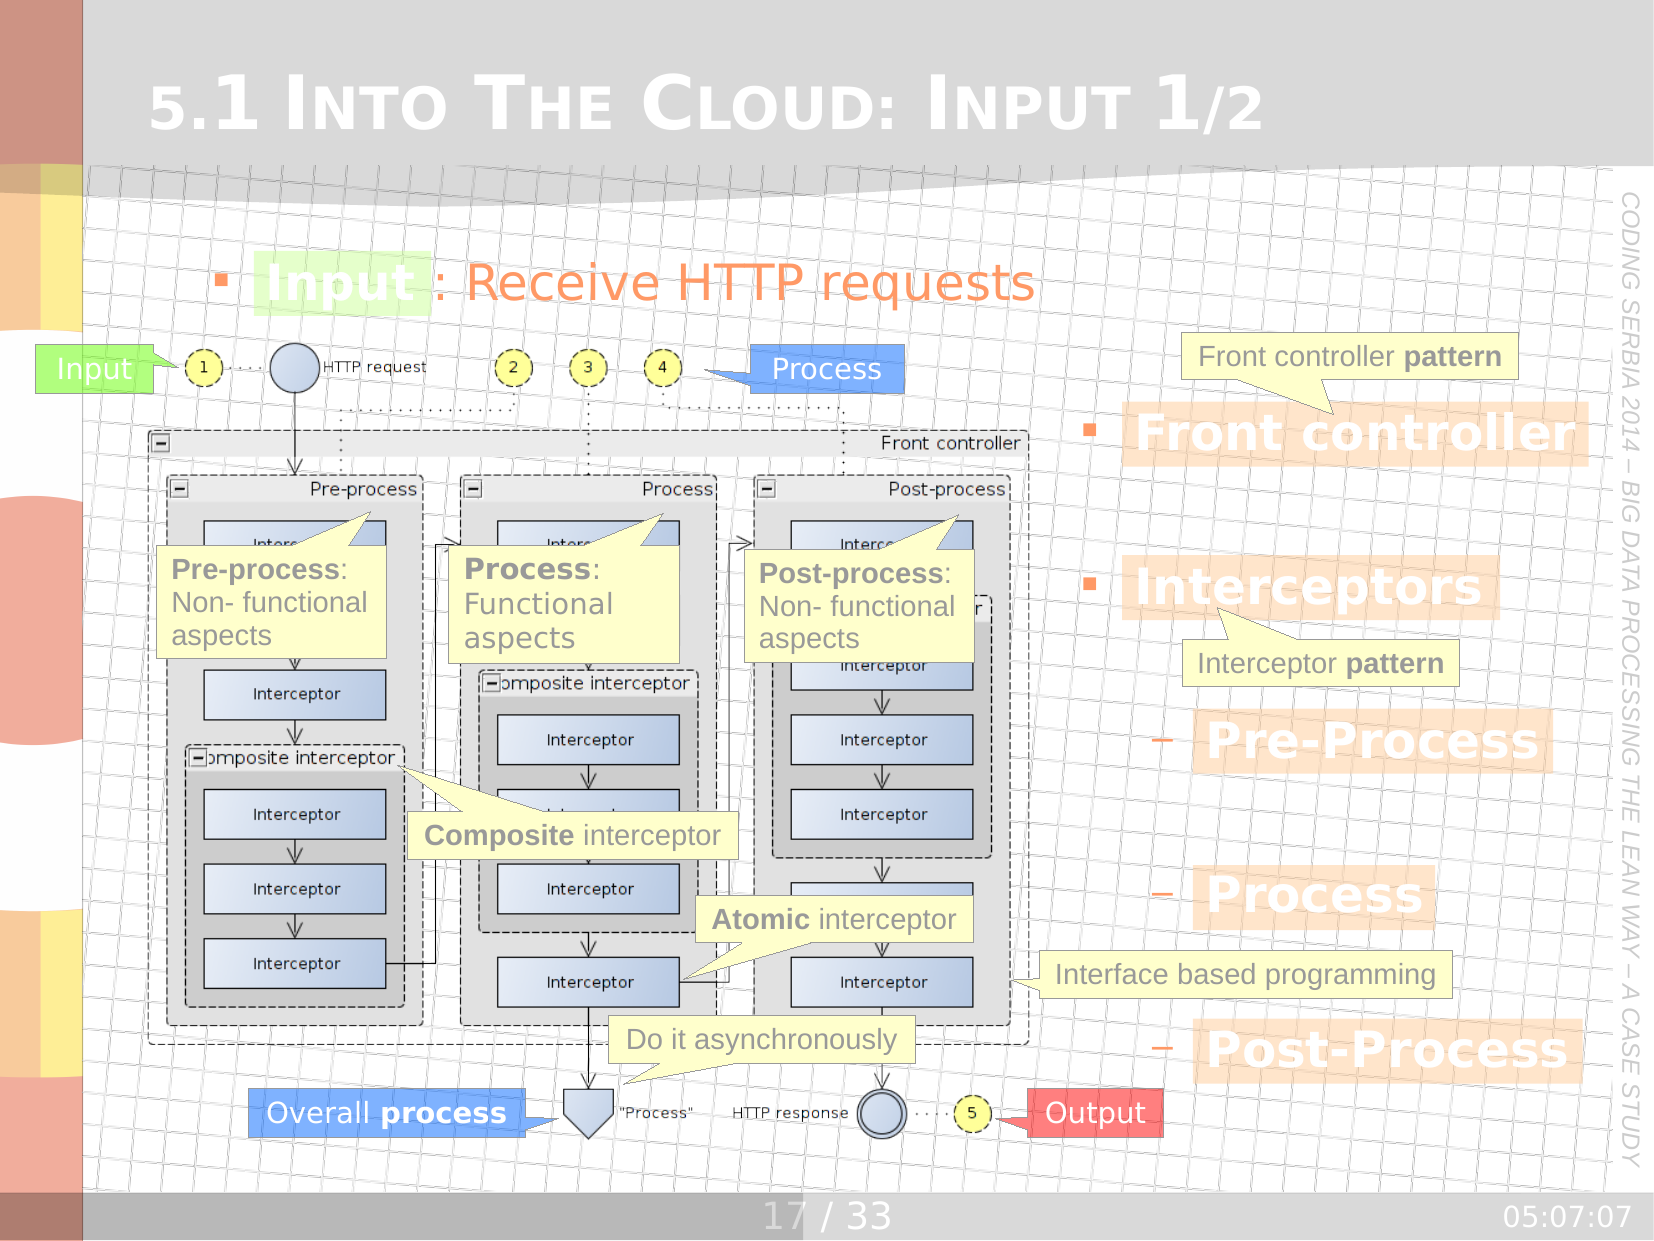

# 5.1 INTO THE CLOUD: INPUT 1/2
Input : Receive HTTP requests
Front controller
Interceptors
Pre-Process
Process
Post-Process
Front controller pattern
Input
Process
Process: Functional aspects
Pre-process: Non- functional aspects
Post-process: Non- functional aspects
Interceptor pattern
Composite interceptor
Atomic interceptor
Interface based programming
Do it asynchronously
Output
Overall process